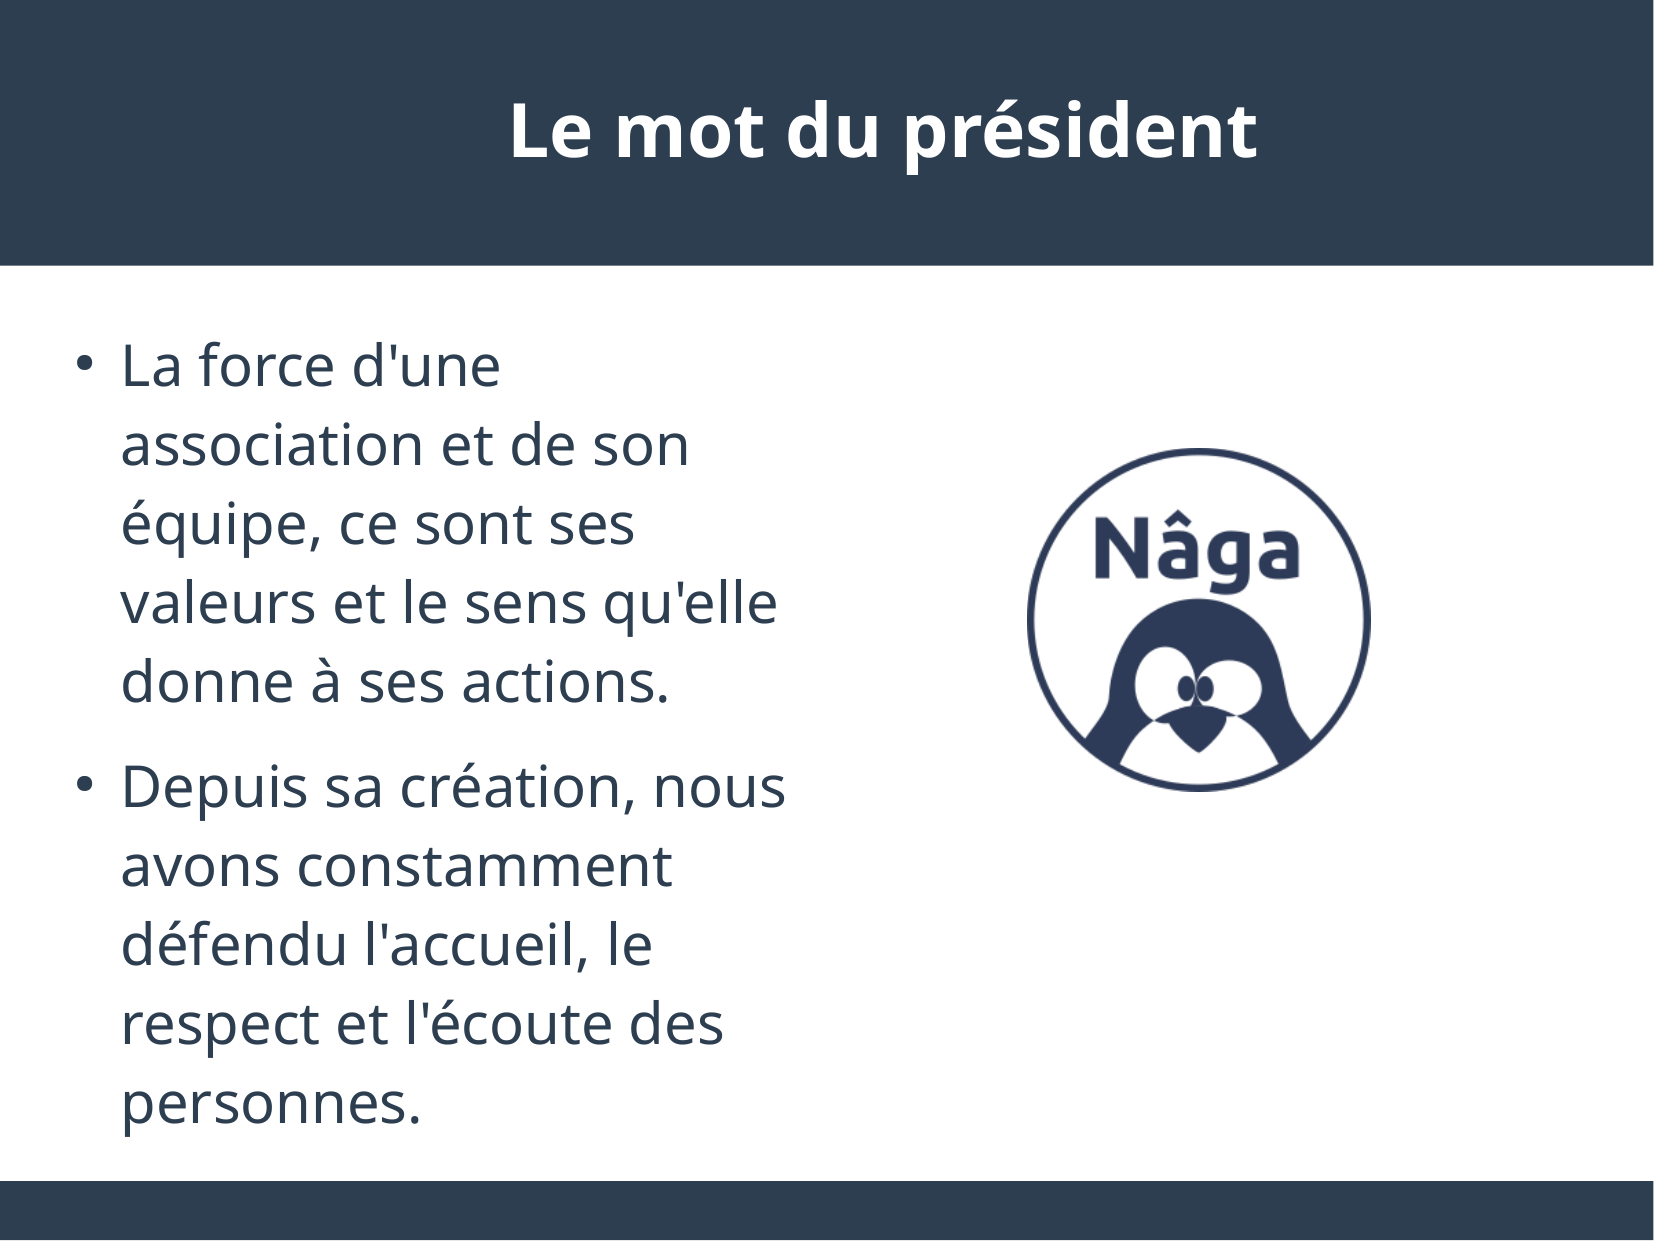

# Le mot du président
La force d'une association et de son équipe, ce sont ses valeurs et le sens qu'elle donne à ses actions.
Depuis sa création, nous avons constamment défendu l'accueil, le respect et l'écoute des personnes.